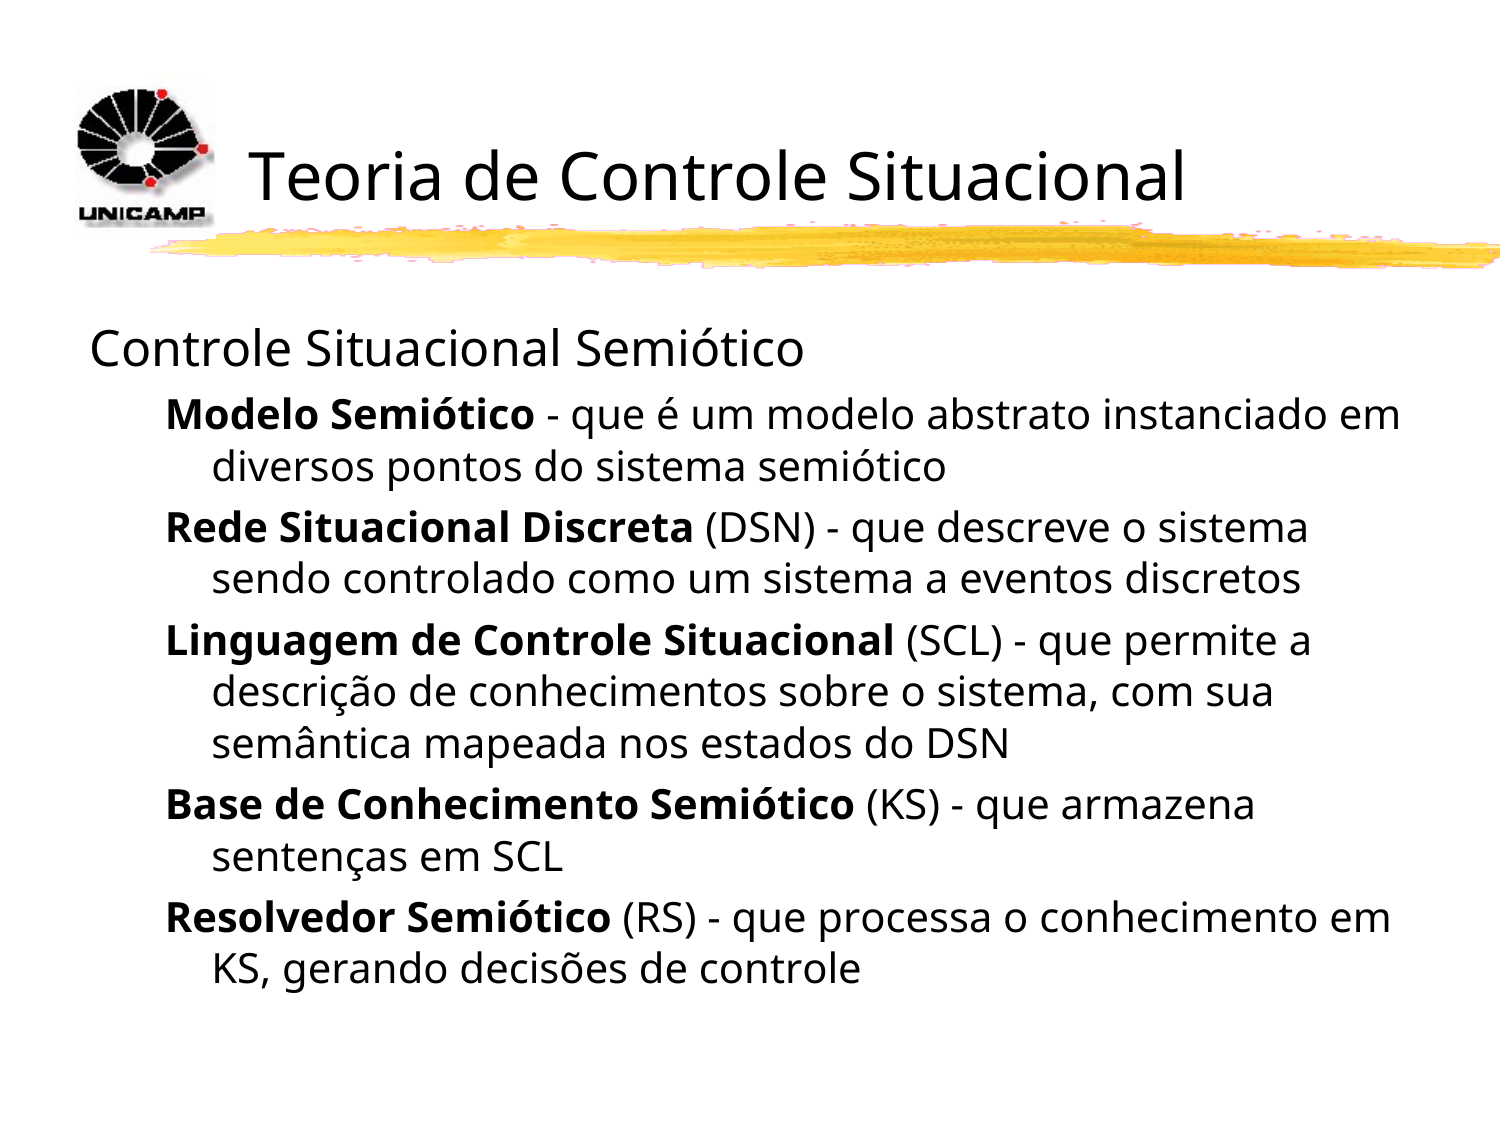

# Teoria de Controle Situacional
Controle Situacional Semiótico
Modelo Semiótico - que é um modelo abstrato instanciado em diversos pontos do sistema semiótico
Rede Situacional Discreta (DSN) - que descreve o sistema sendo controlado como um sistema a eventos discretos
Linguagem de Controle Situacional (SCL) - que permite a descrição de conhecimentos sobre o sistema, com sua semântica mapeada nos estados do DSN
Base de Conhecimento Semiótico (KS) - que armazena sentenças em SCL
Resolvedor Semiótico (RS) - que processa o conhecimento em KS, gerando decisões de controle